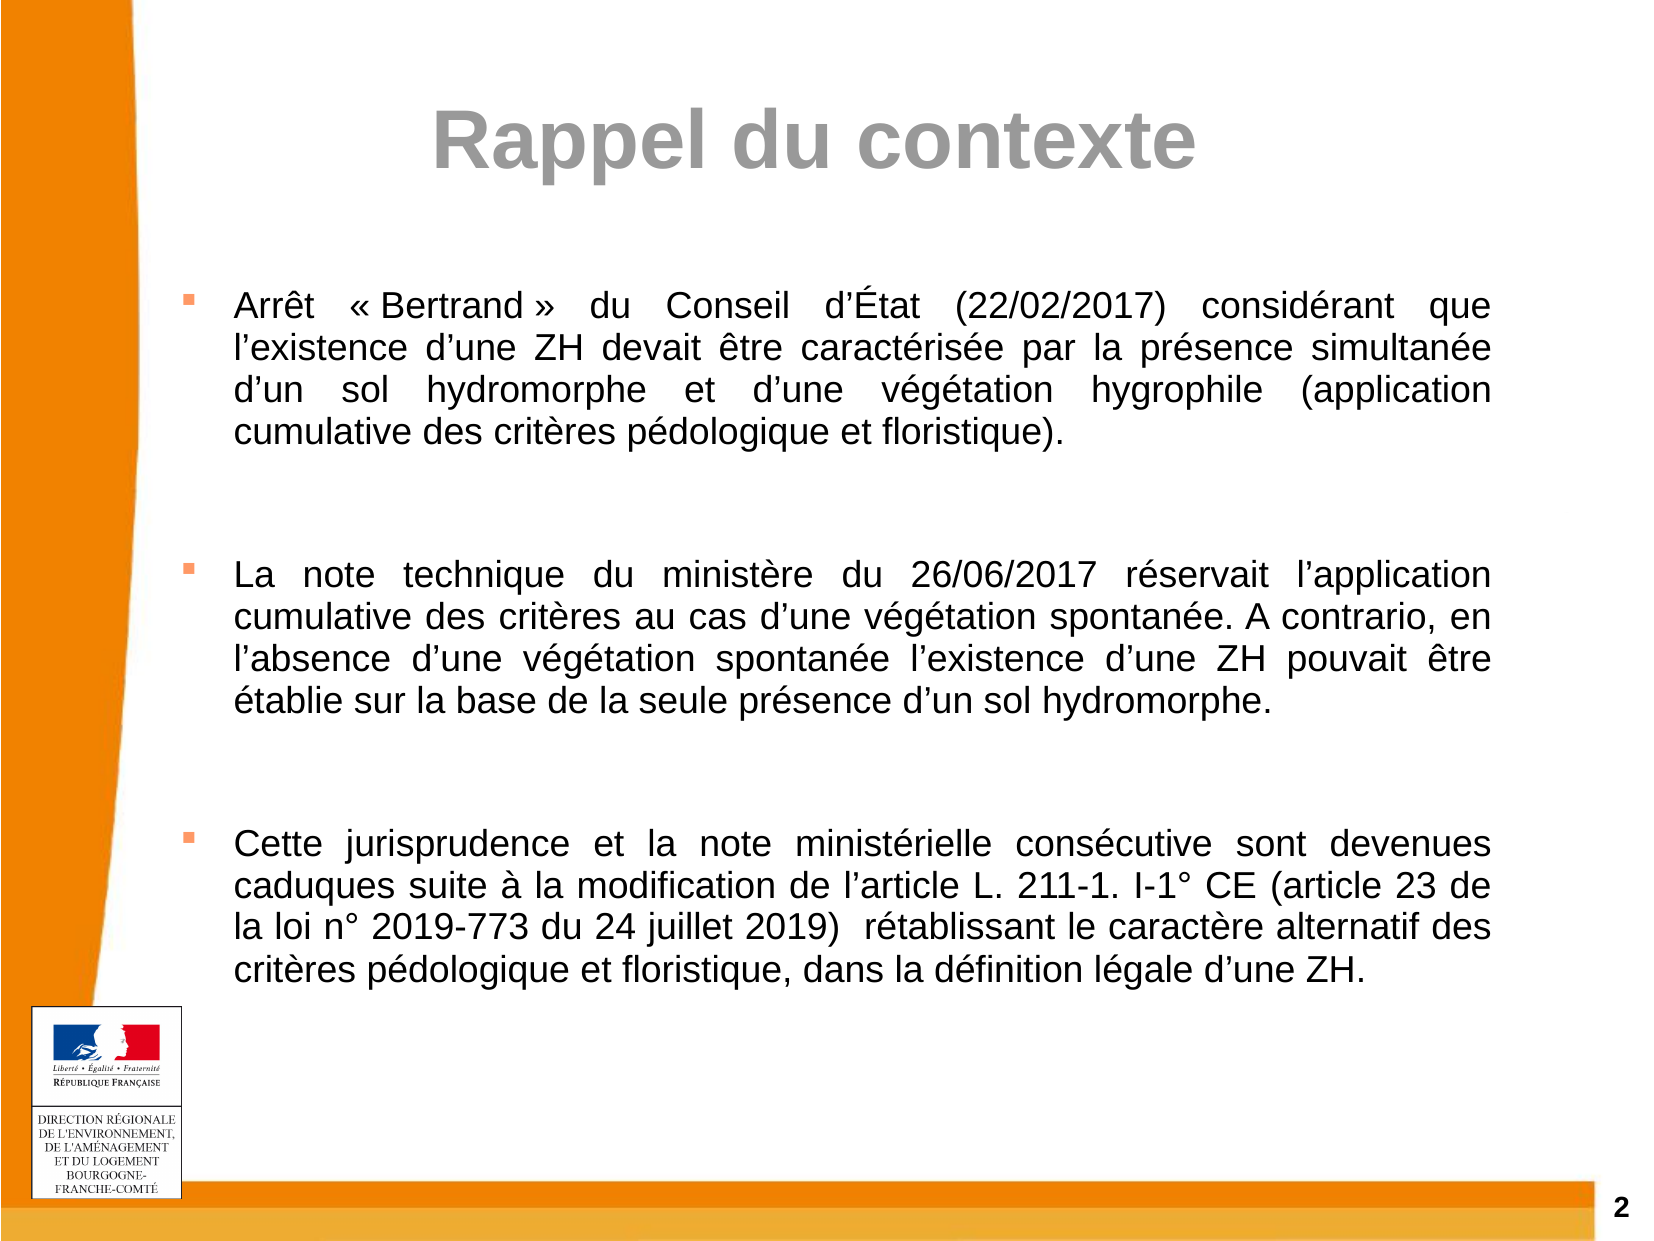

# Rappel du contexte
Arrêt « Bertrand » du Conseil d’État (22/02/2017) considérant que l’existence d’une ZH devait être caractérisée par la présence simultanée d’un sol hydromorphe et d’une végétation hygrophile (application cumulative des critères pédologique et floristique).
La note technique du ministère du 26/06/2017 réservait l’application cumulative des critères au cas d’une végétation spontanée. A contrario, en l’absence d’une végétation spontanée l’existence d’une ZH pouvait être établie sur la base de la seule présence d’un sol hydromorphe.
Cette jurisprudence et la note ministérielle consécutive sont devenues caduques suite à la modification de l’article L. 211-1. I-1° CE (article 23 de la loi n° 2019-773 du 24 juillet 2019) rétablissant le caractère alternatif des critères pédologique et floristique, dans la définition légale d’une ZH.
2